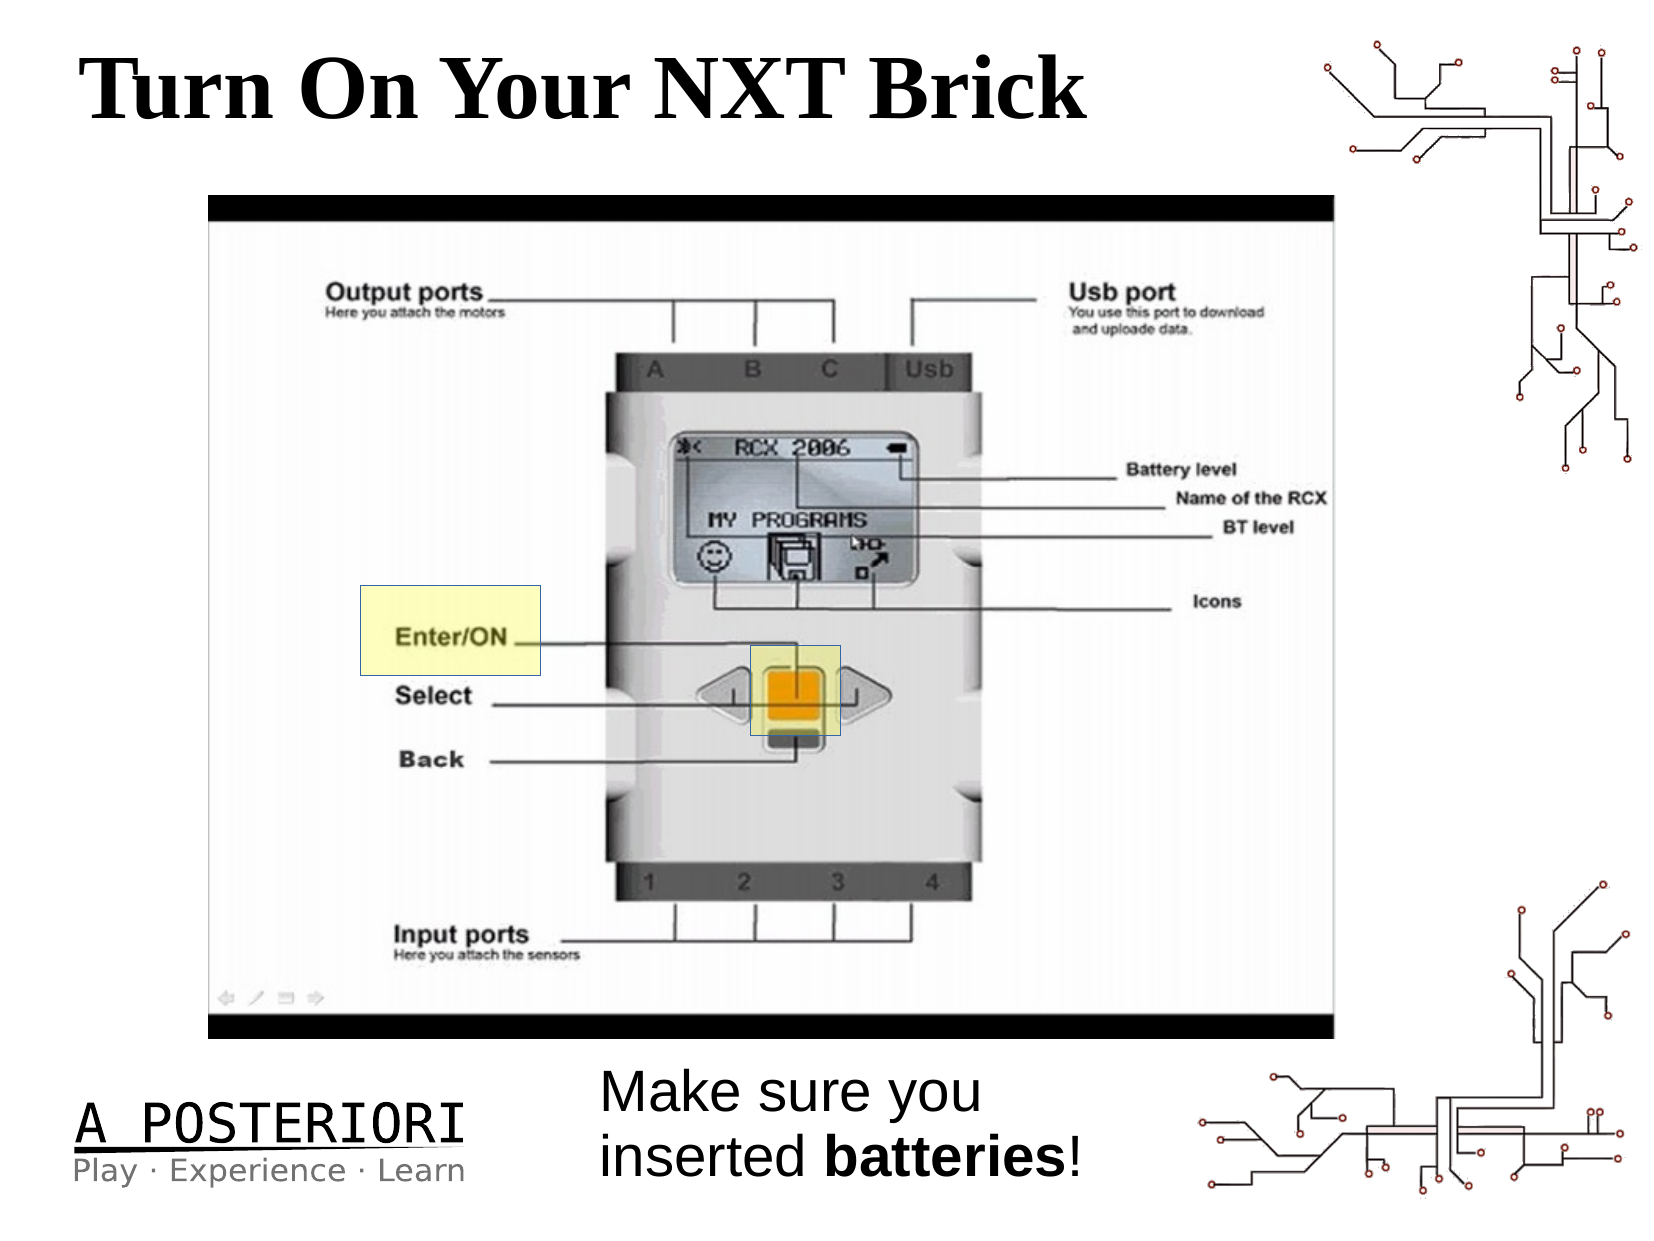

# Turn On Your NXT Brick
Make sure you inserted batteries!